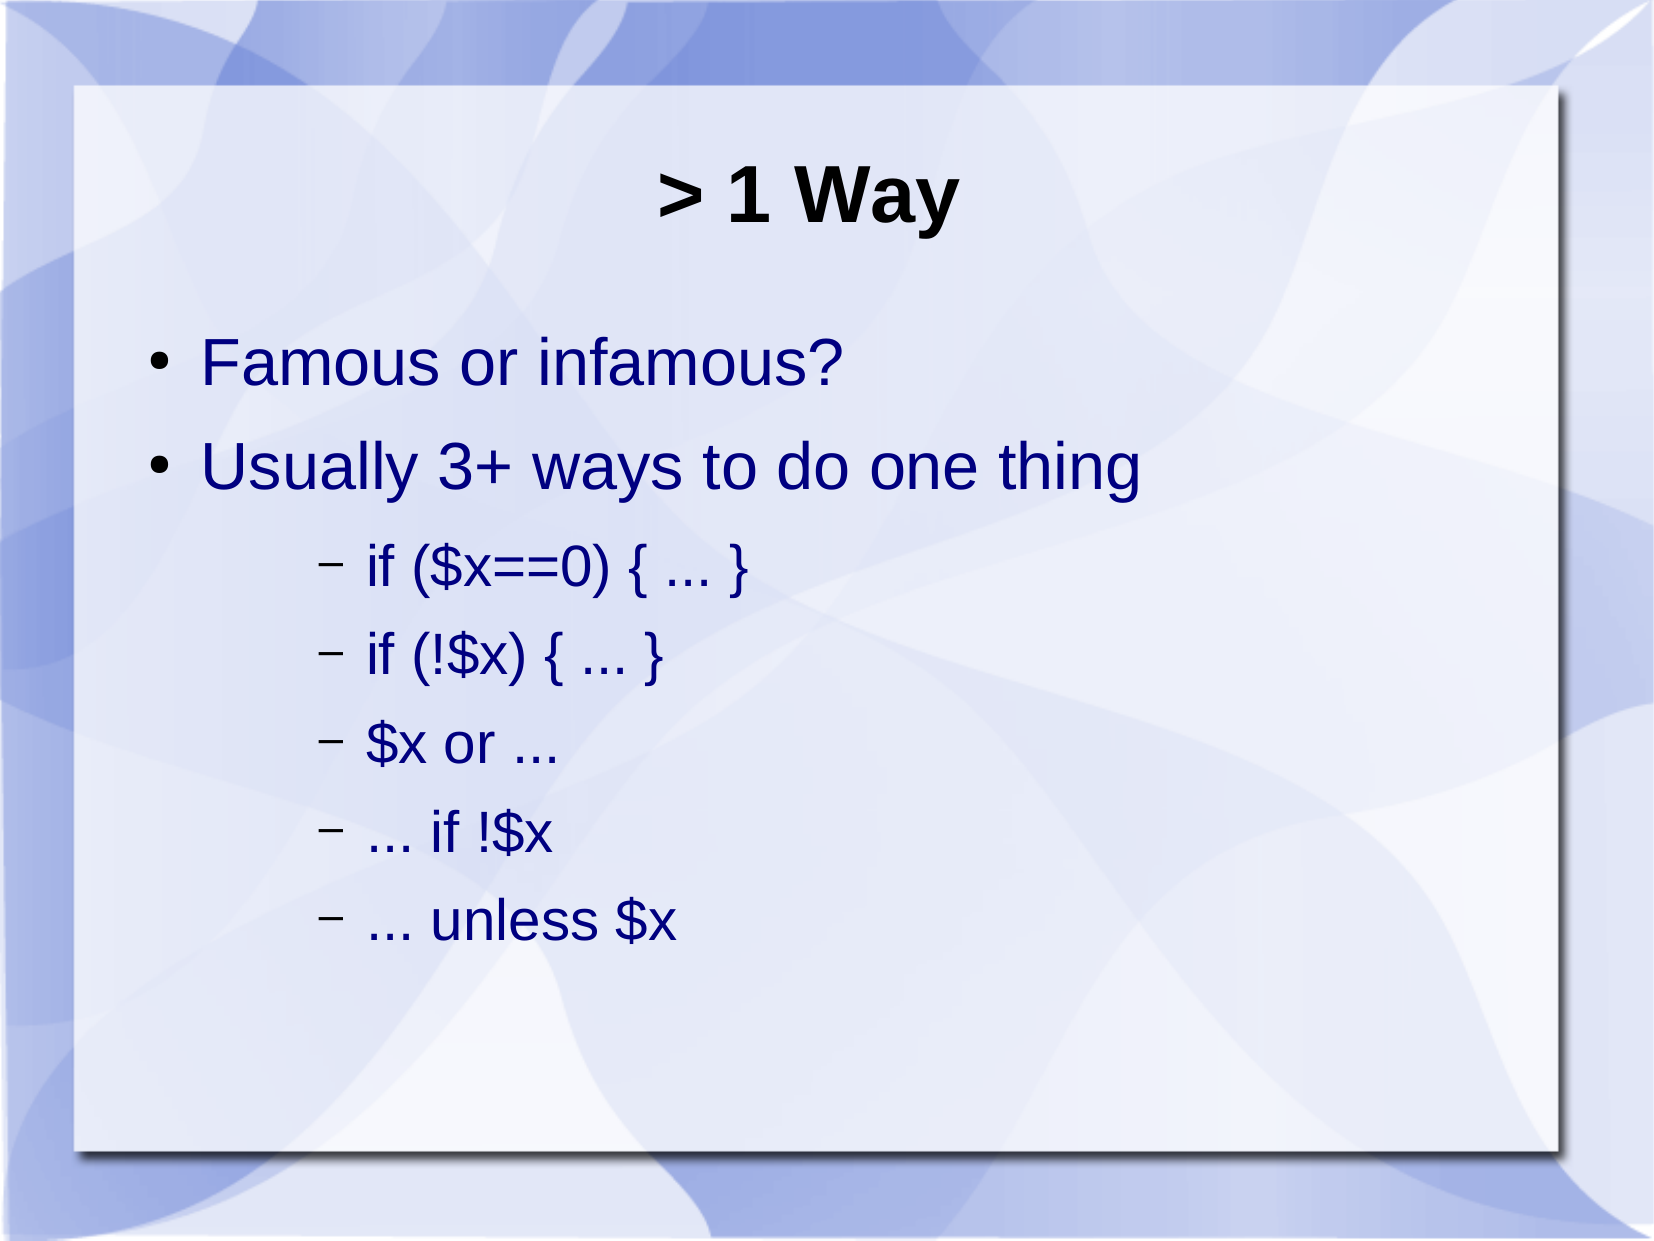

# > 1 Way
Famous or infamous?
Usually 3+ ways to do one thing
if ($x==0) { ... }
if (!$x) { ... }
$x or ...
... if !$x
... unless $x